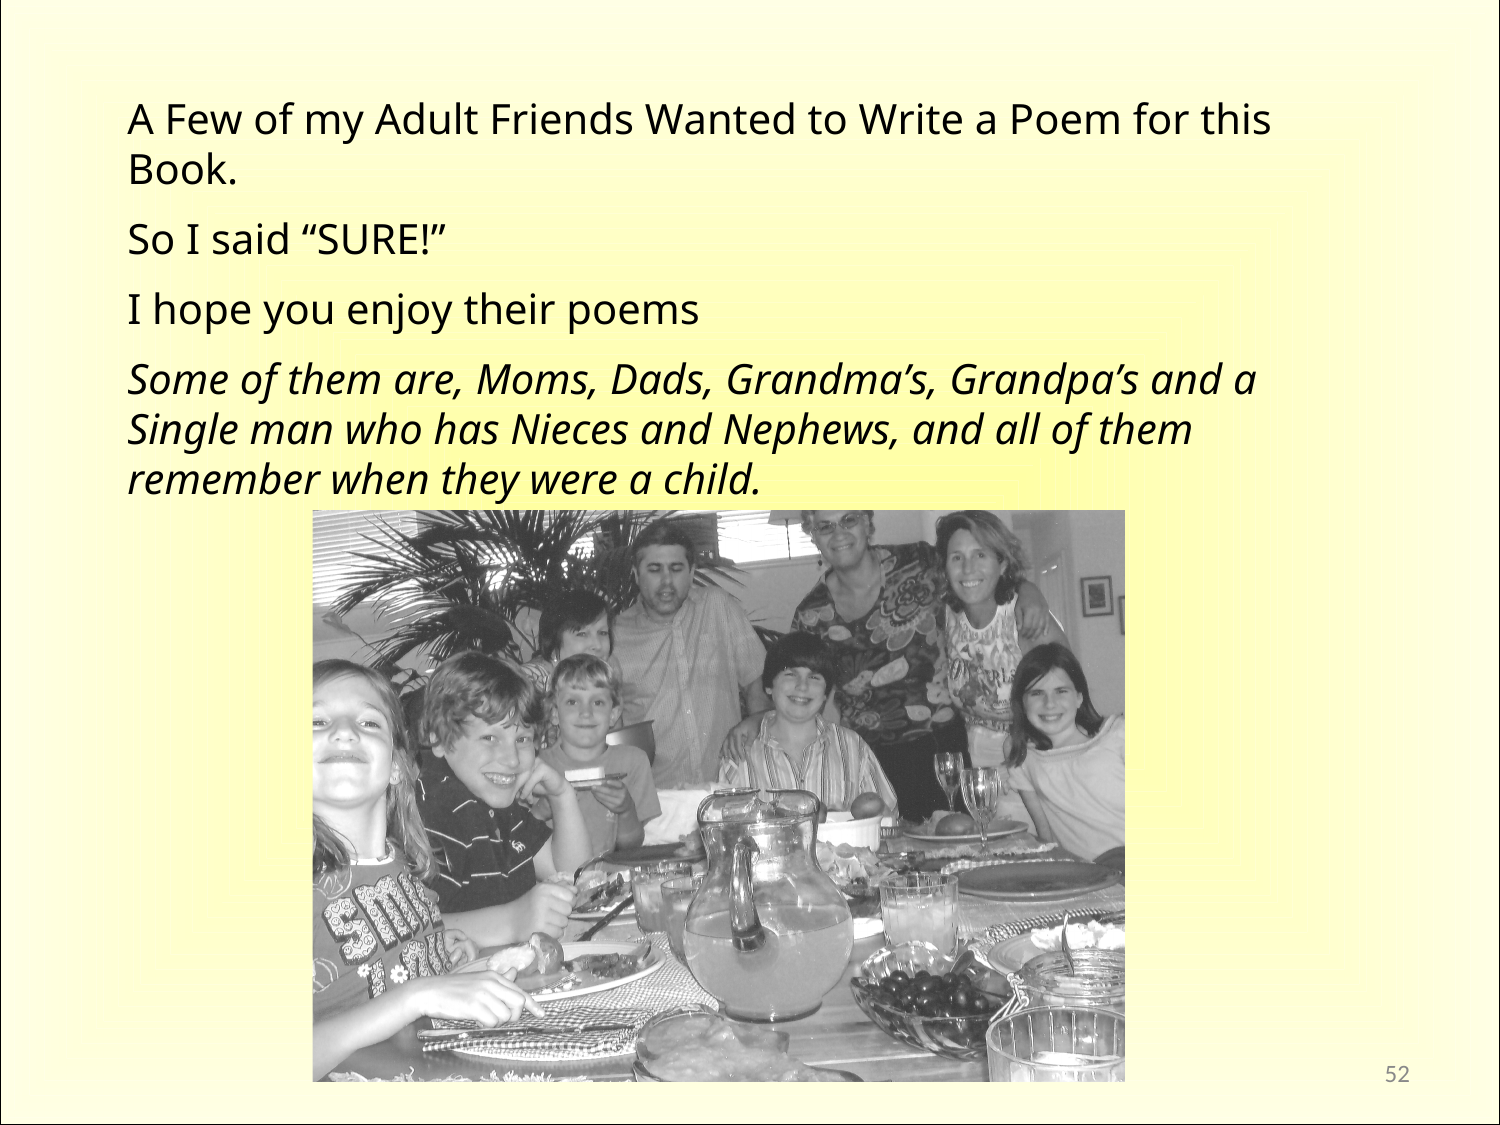

A Few of my Adult Friends Wanted to Write a Poem for this Book.
So I said “SURE!”
I hope you enjoy their poems
Some of them are, Moms, Dads, Grandma’s, Grandpa’s and a Single man who has Nieces and Nephews, and all of them remember when they were a child.